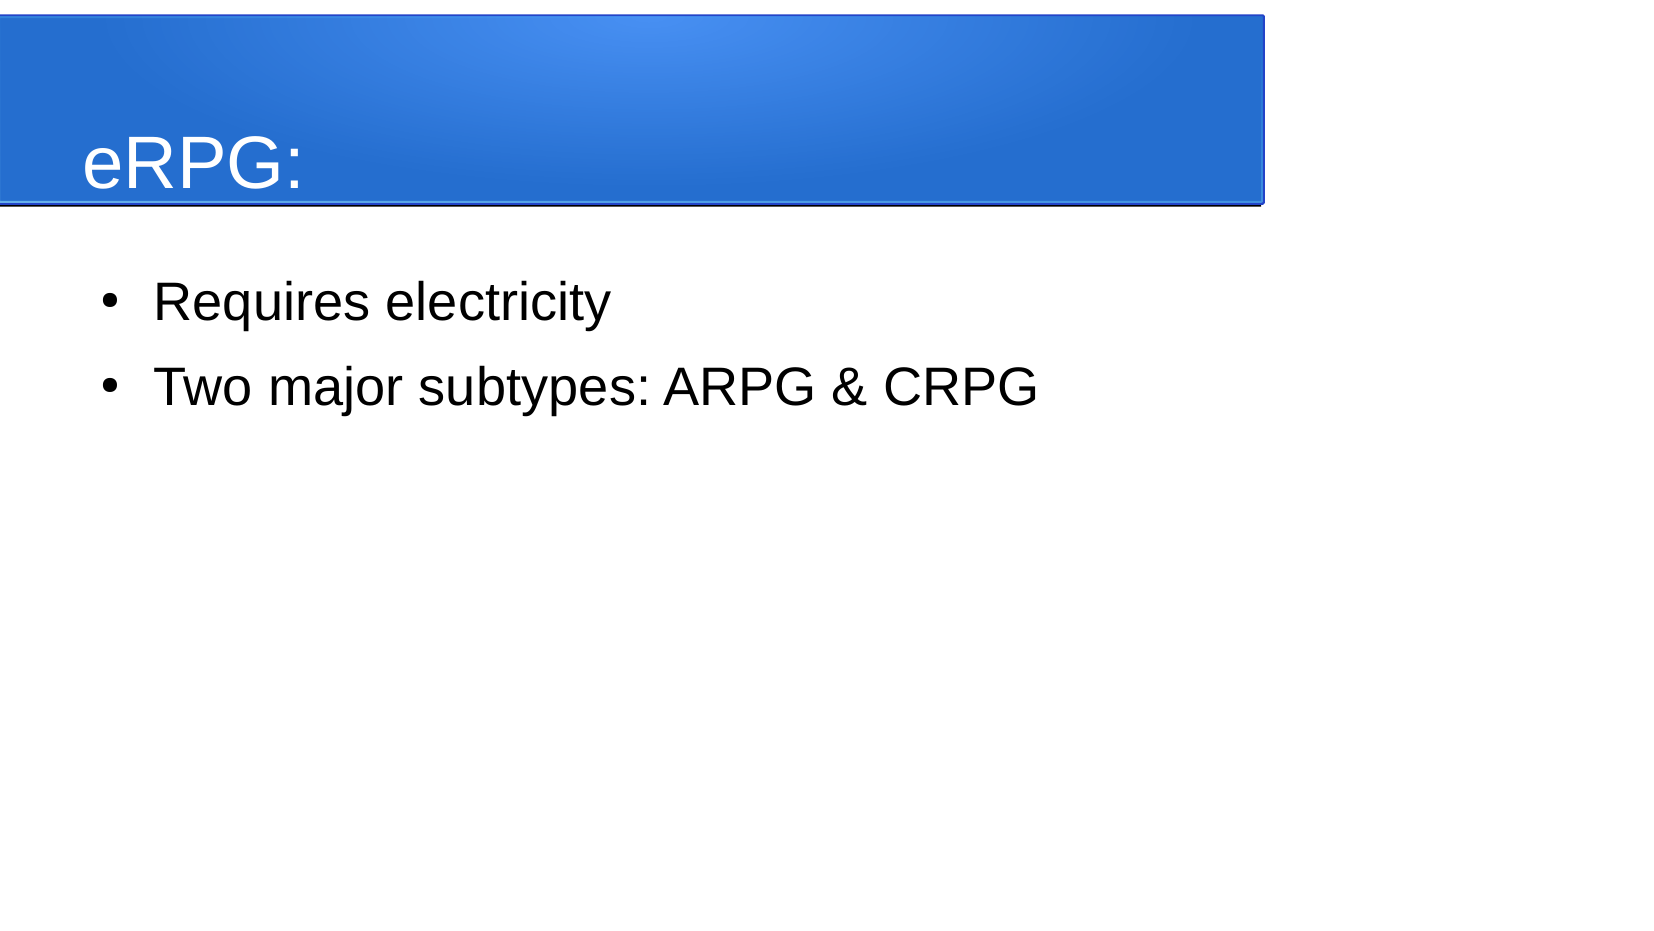

# eRPG:
Requires electricity
Two major subtypes: ARPG & CRPG